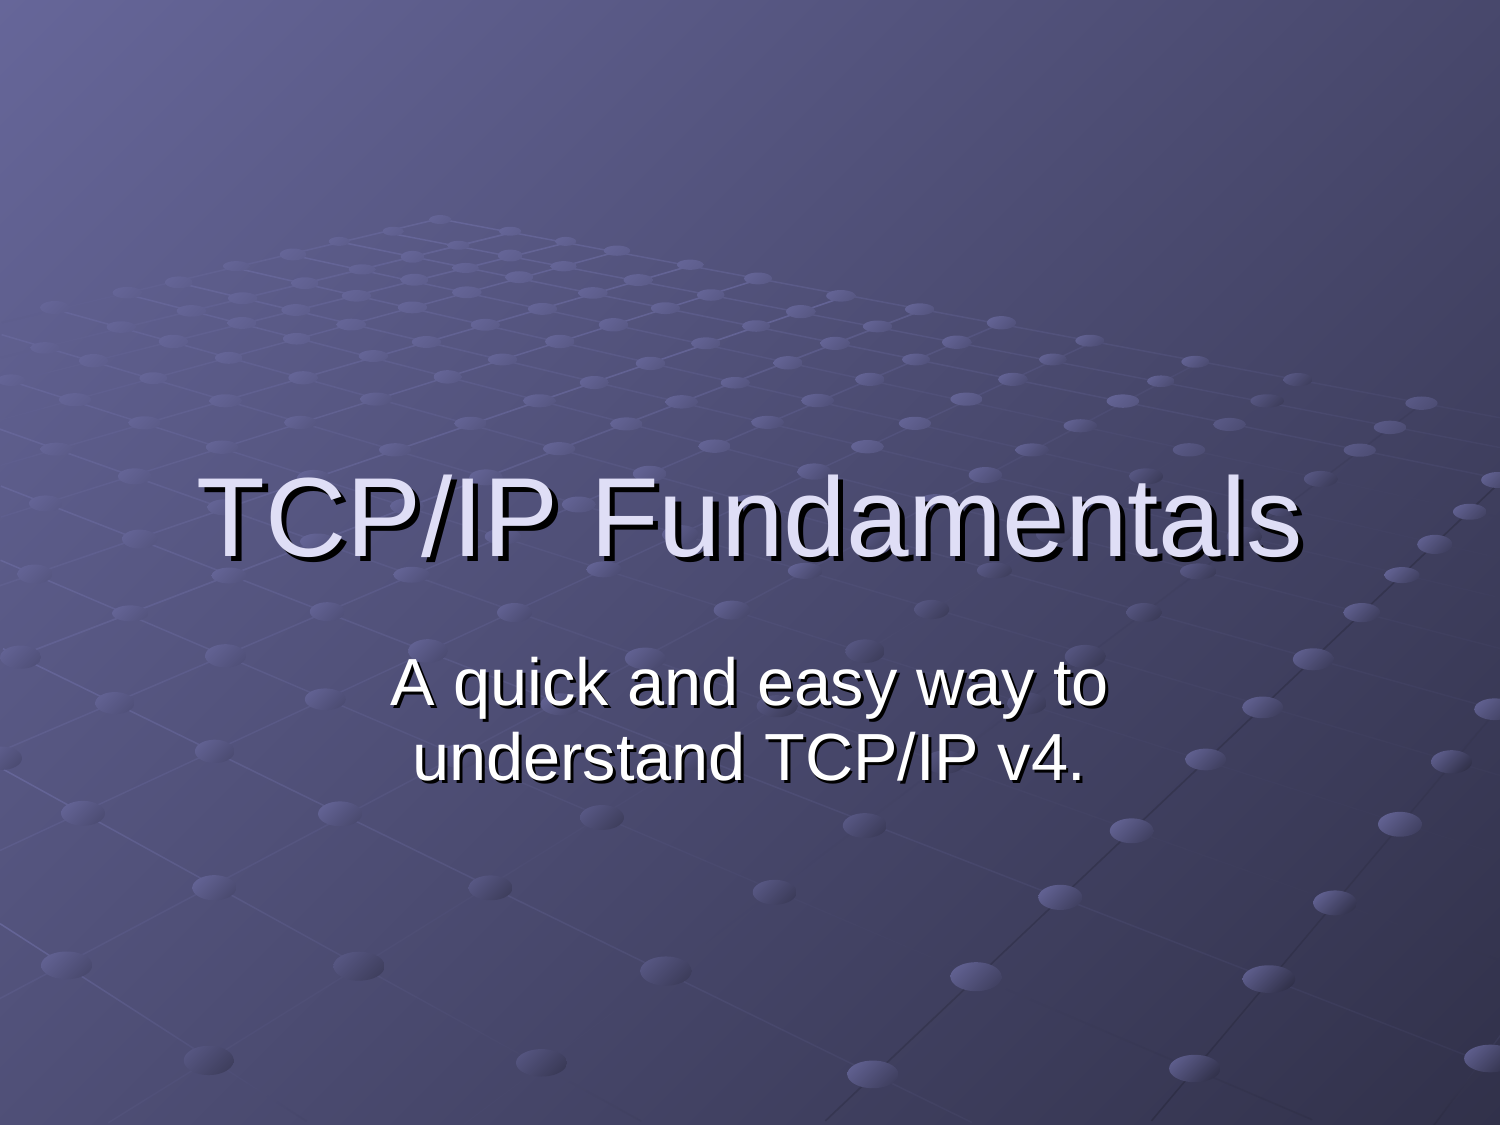

# TCP/IP Fundamentals
A quick and easy way to understand TCP/IP v4.